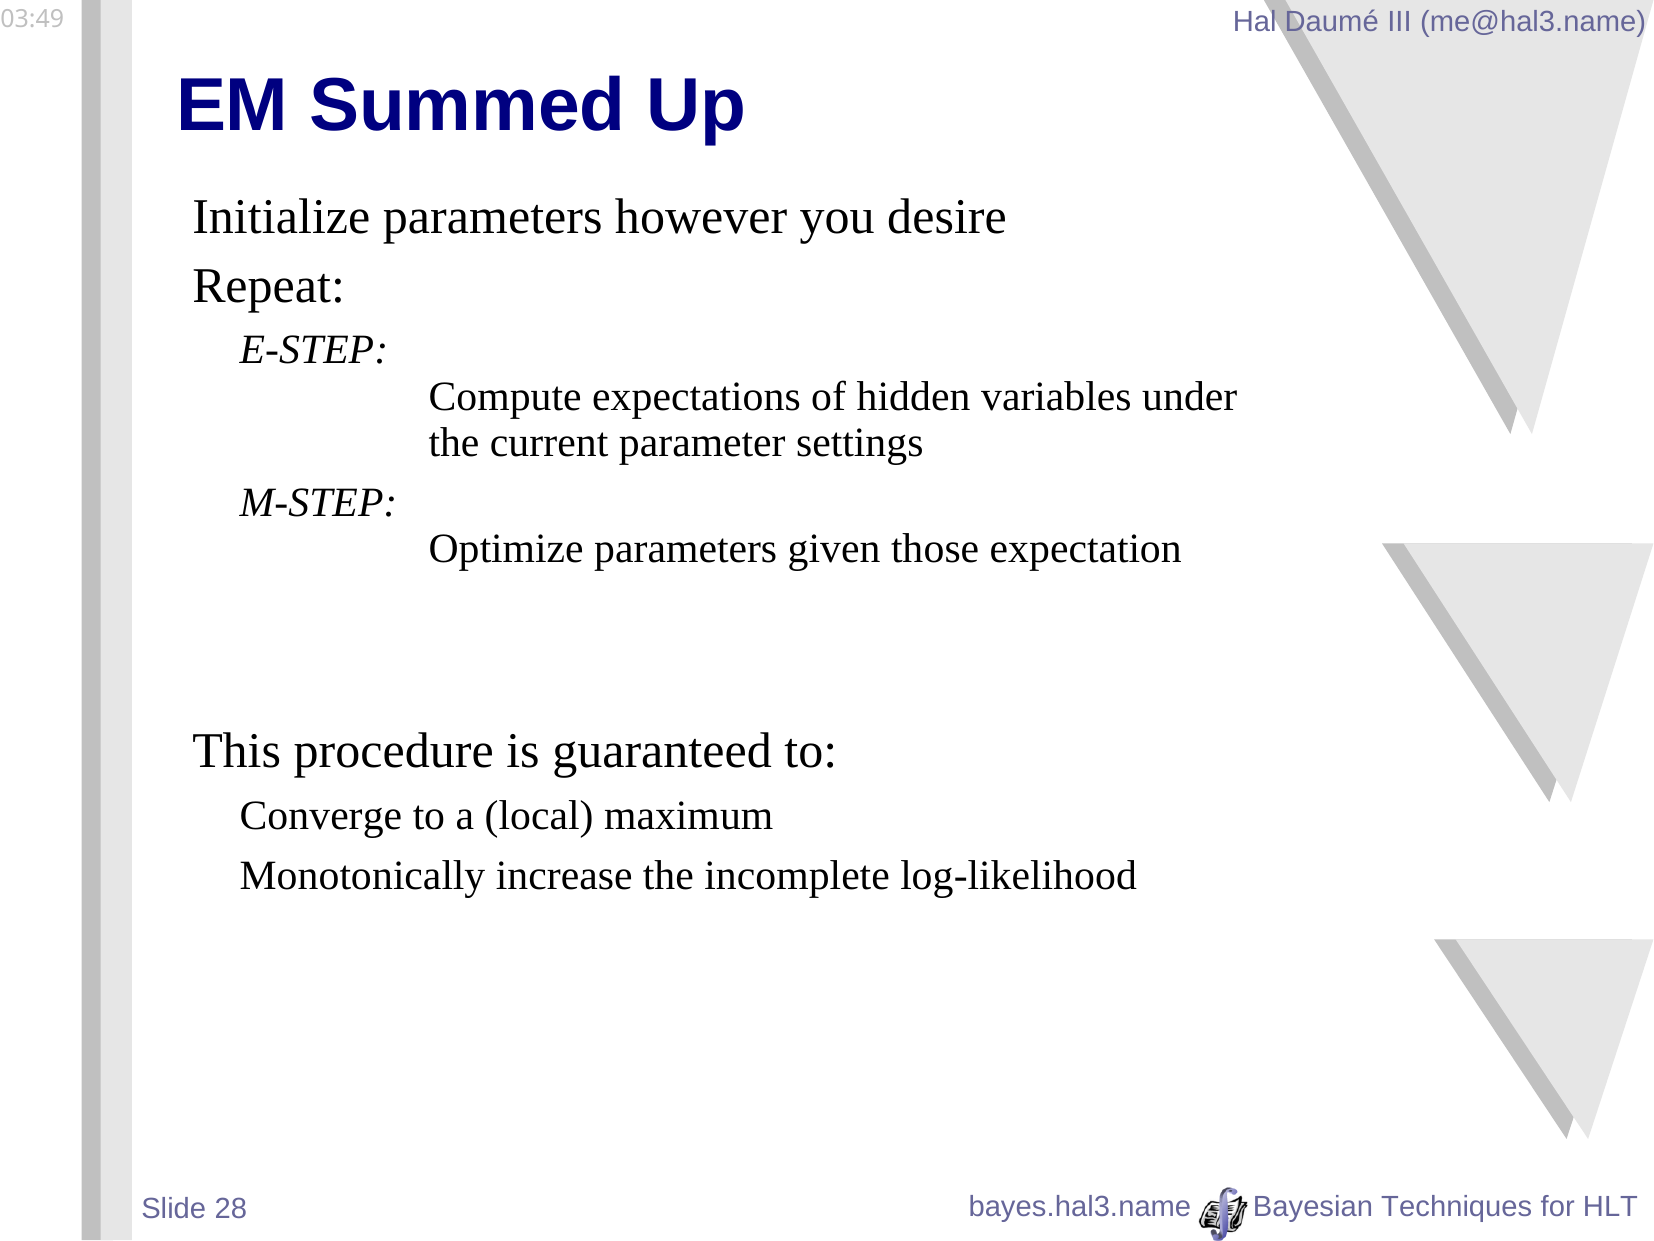

# EM Summed Up
Initialize parameters however you desire
Repeat:
E-STEP:
	Compute expectations of hidden variables under
	the current parameter settings
M-STEP:
	Optimize parameters given those expectation
This procedure is guaranteed to:
Converge to a (local) maximum
Monotonically increase the incomplete log-likelihood